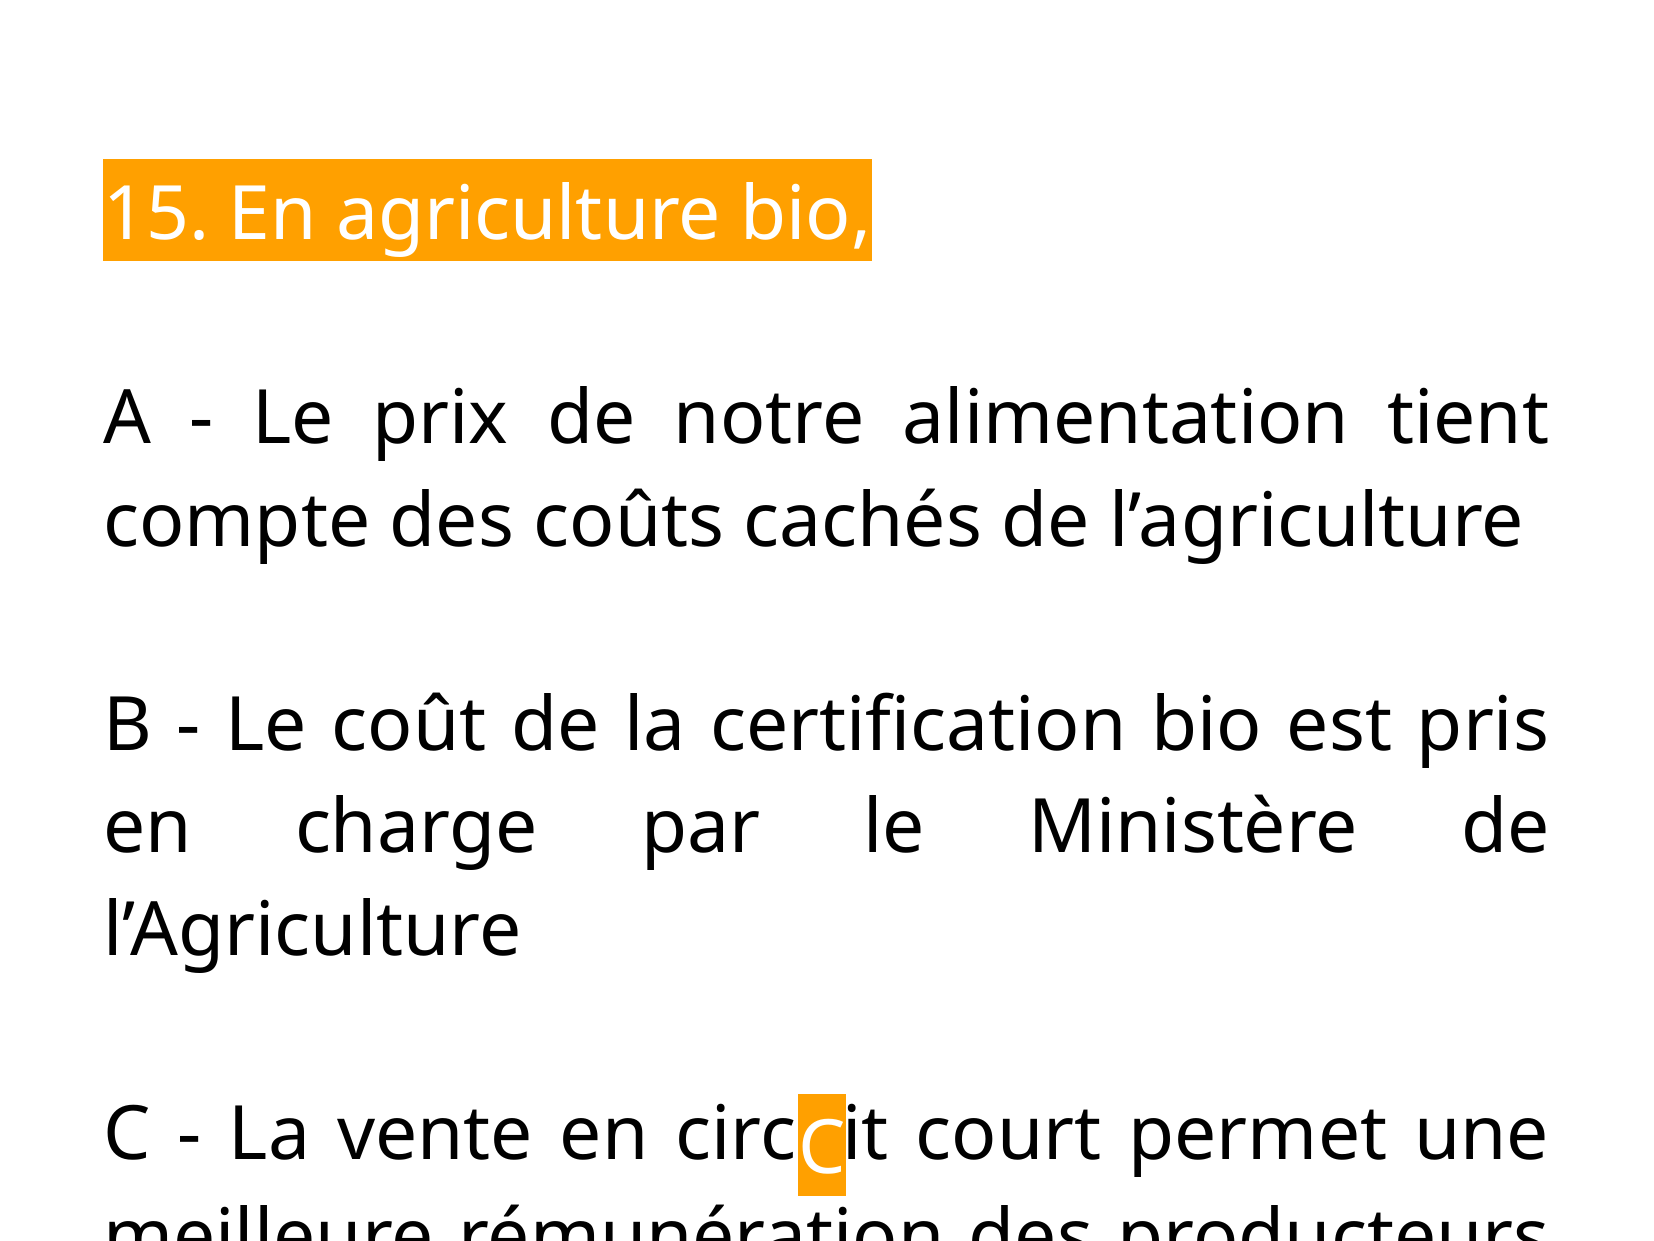

15. En agriculture bio,
A - Le prix de notre alimentation tient compte des coûts cachés de l’agriculture
B - Le coût de la certification bio est pris en charge par le Ministère de l’Agriculture
C - La vente en circuit court permet une meilleure rémunération des producteurs et productrices
C